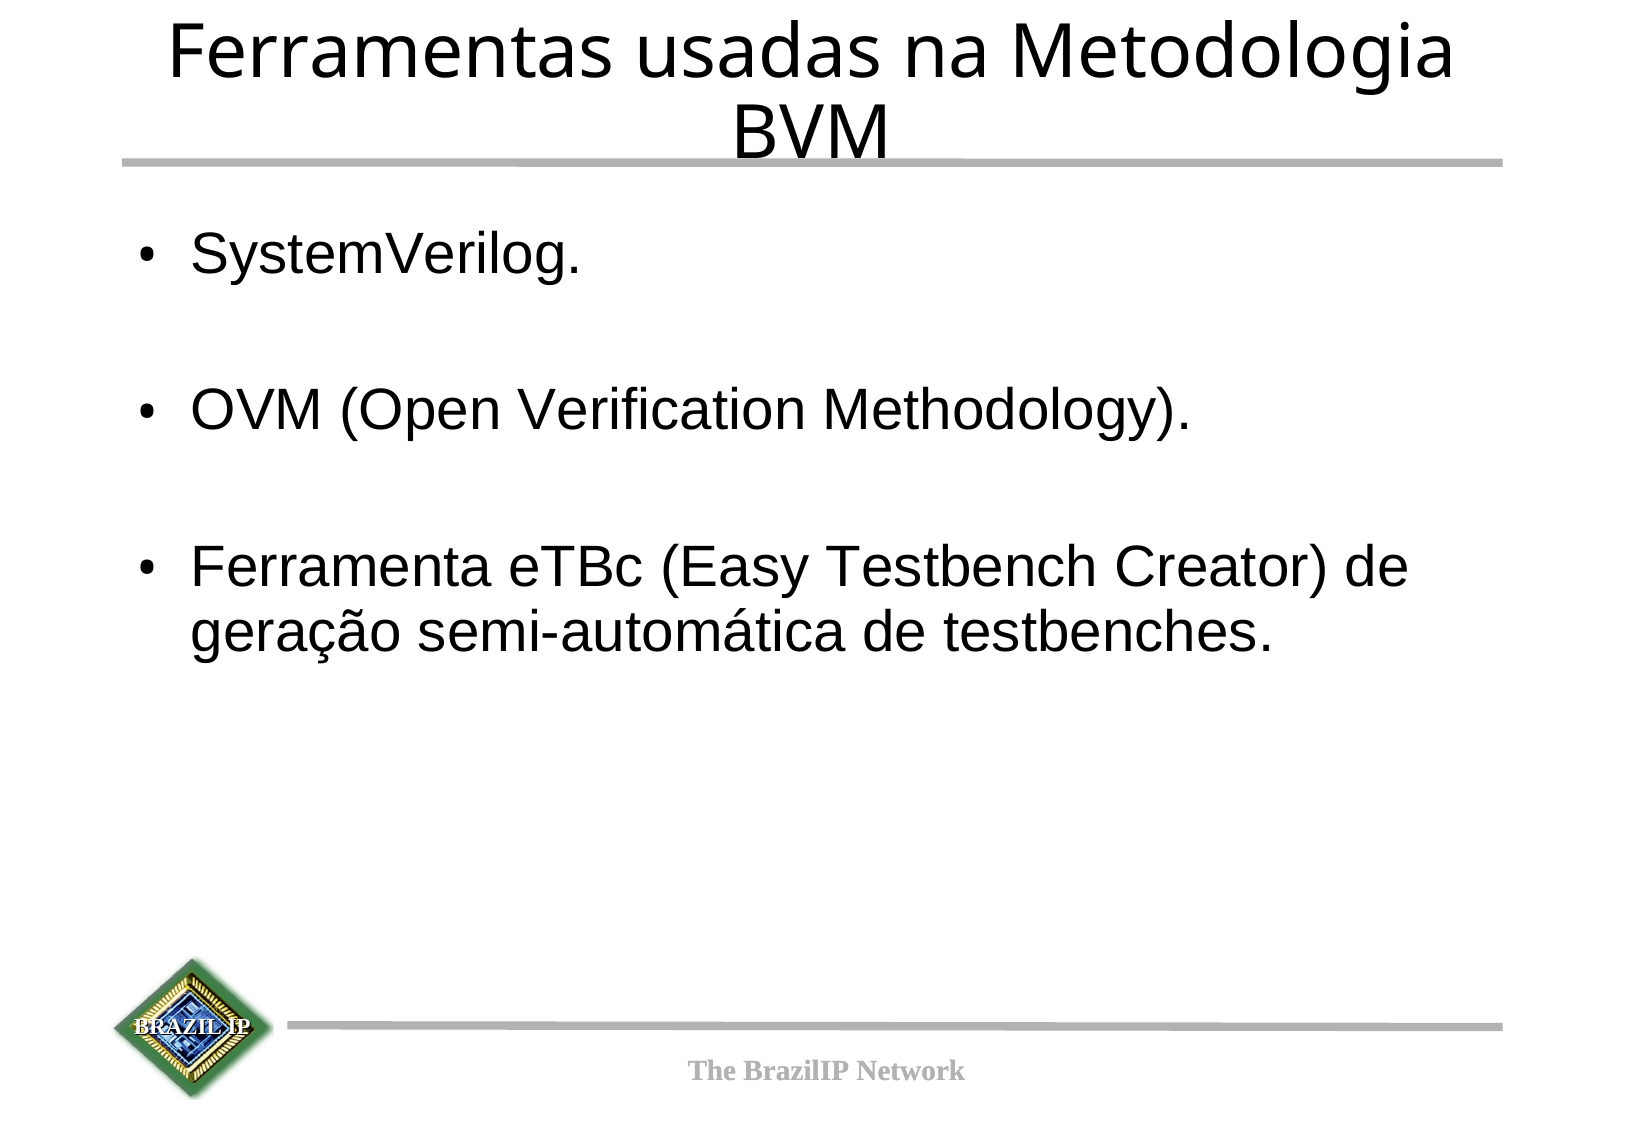

# Ferramentas usadas na Metodologia BVM
SystemVerilog.
OVM (Open Verification Methodology).
Ferramenta eTBc (Easy Testbench Creator) de geração semi-automática de testbenches.